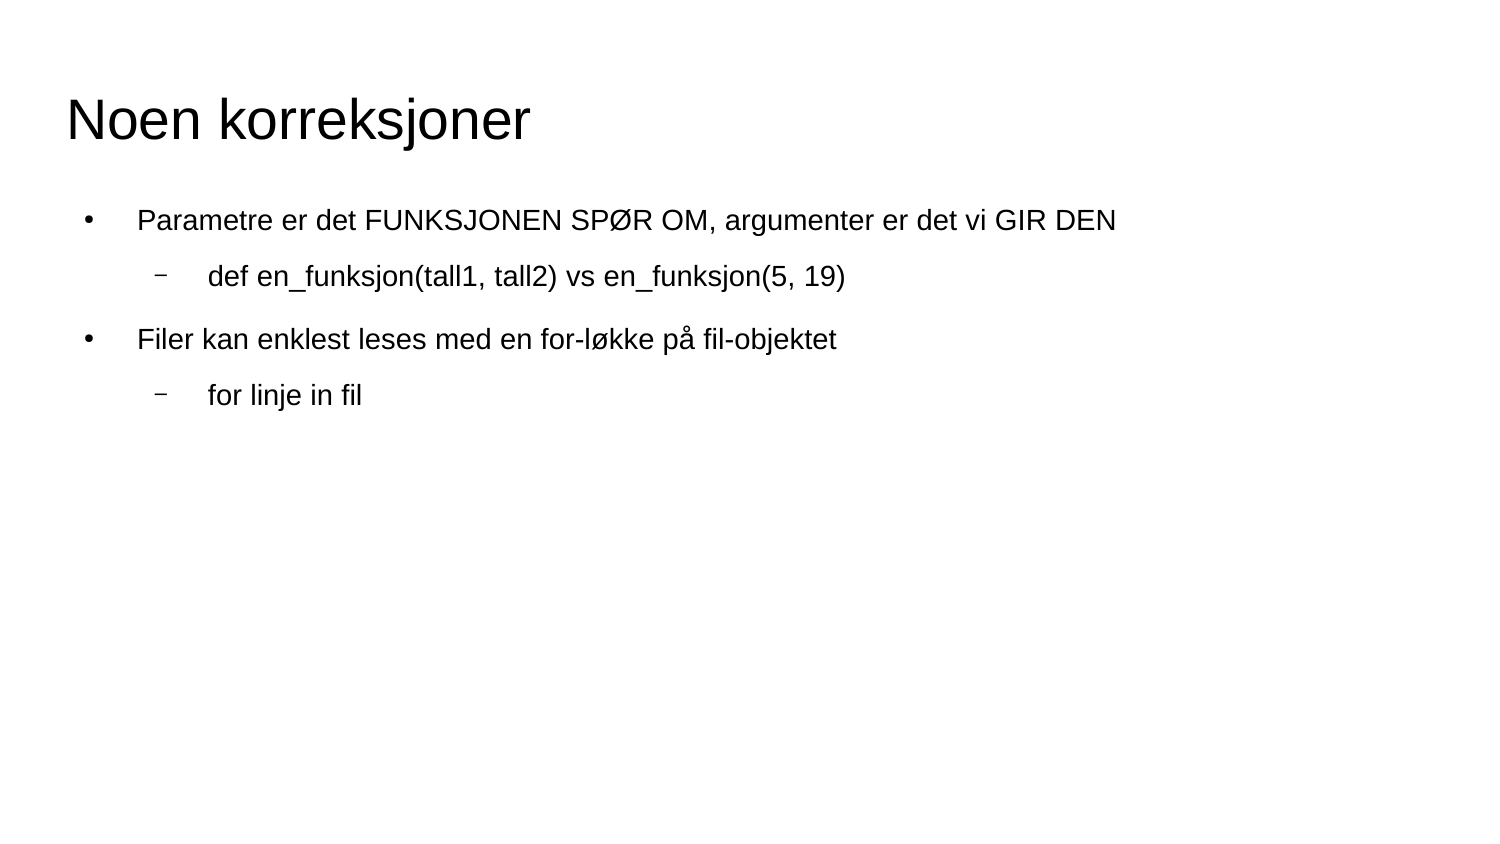

# Noen korreksjoner
Parametre er det FUNKSJONEN SPØR OM, argumenter er det vi GIR DEN
def en_funksjon(tall1, tall2) vs en_funksjon(5, 19)
Filer kan enklest leses med en for-løkke på fil-objektet
for linje in fil